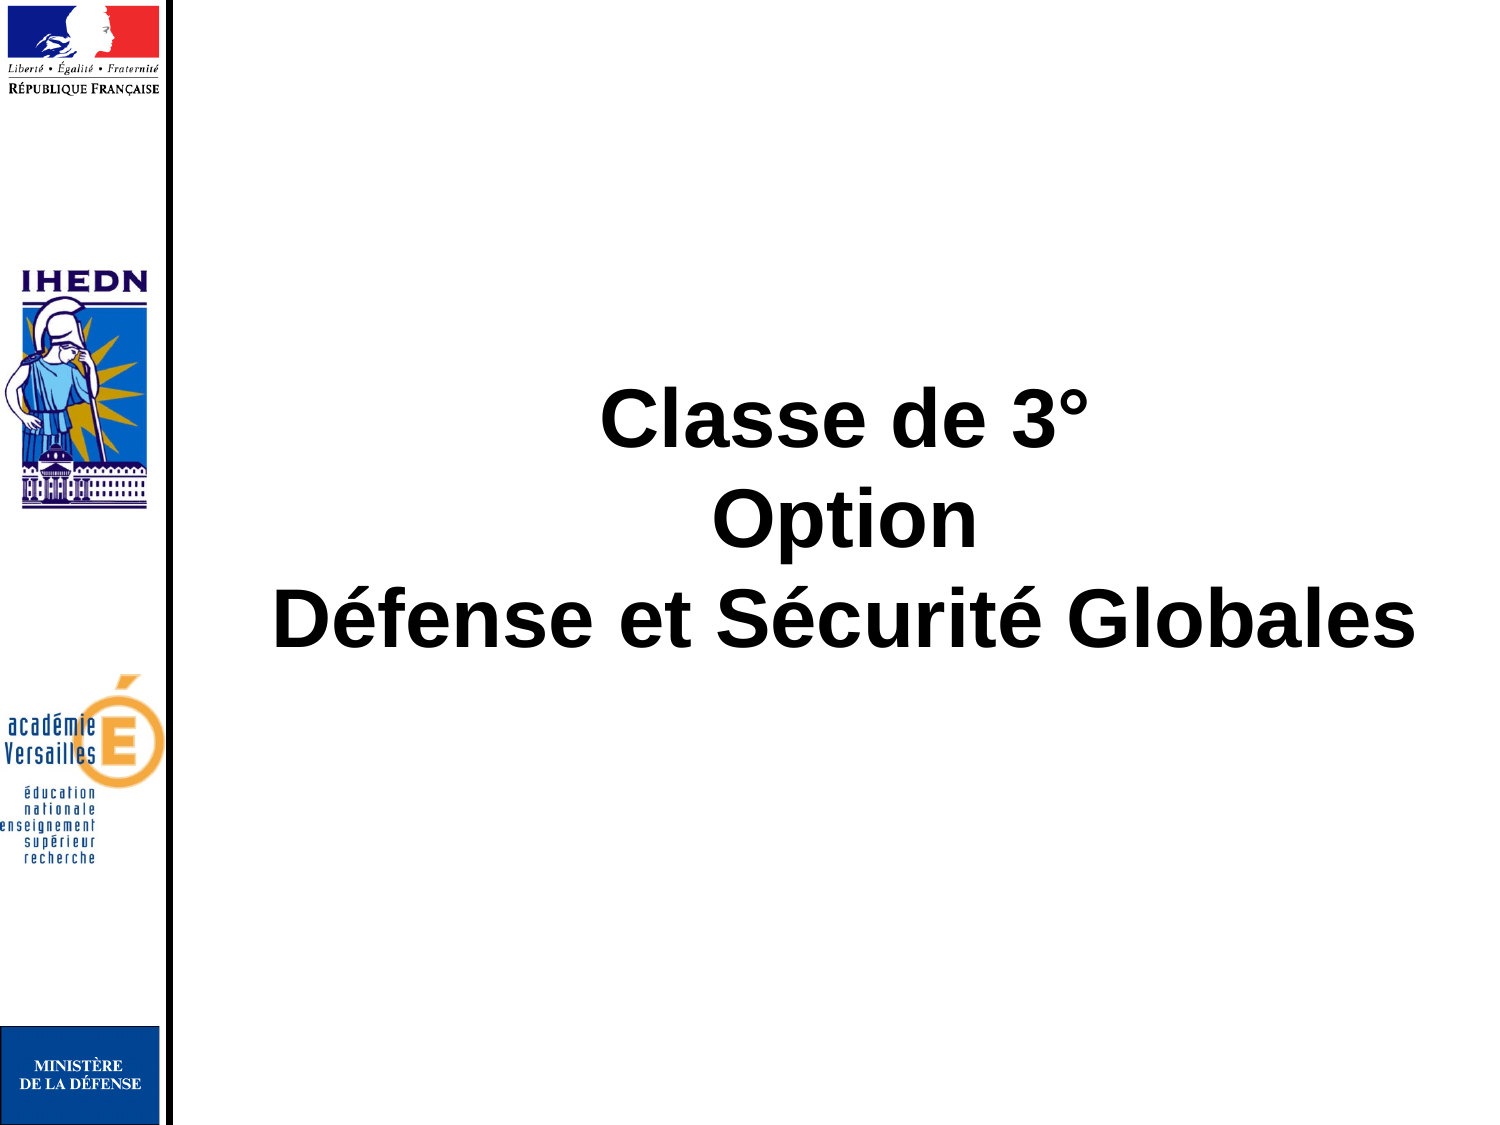

# Classe de 3° Option Défense et Sécurité Globales